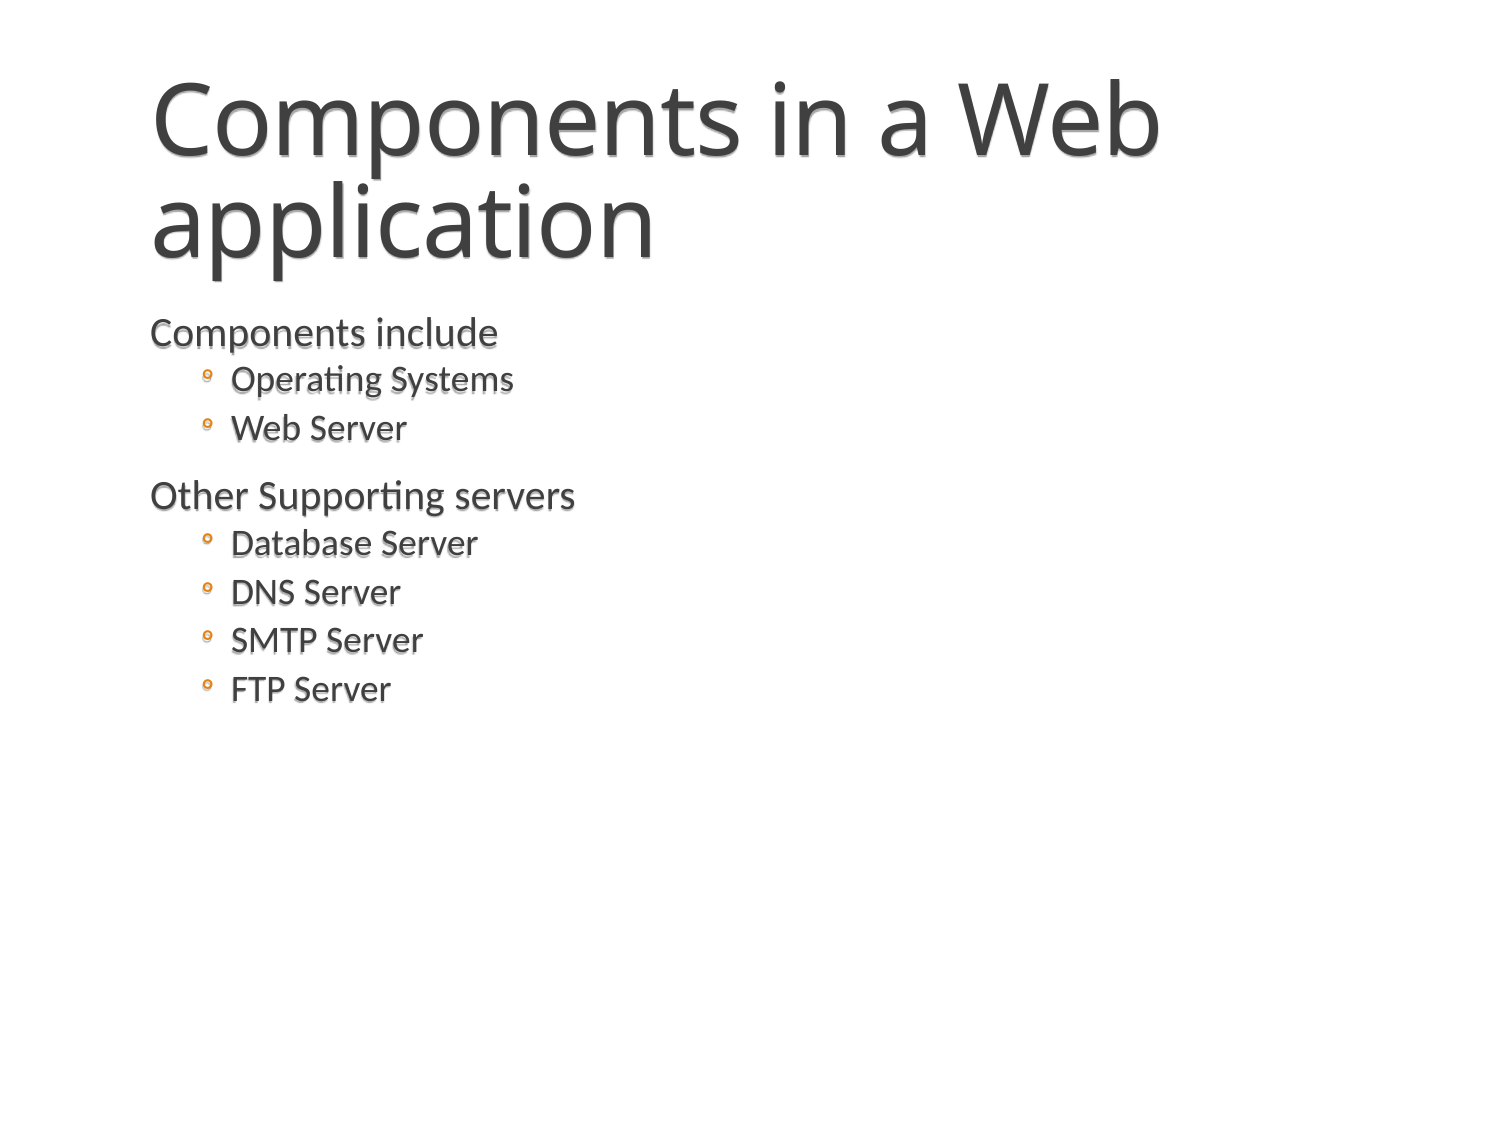

# Components in a Web application
Components include
Operating Systems
Web Server
Other Supporting servers
Database Server
DNS Server
SMTP Server
FTP Server
Copyright © Ricci IEONG for UST training 2024
12